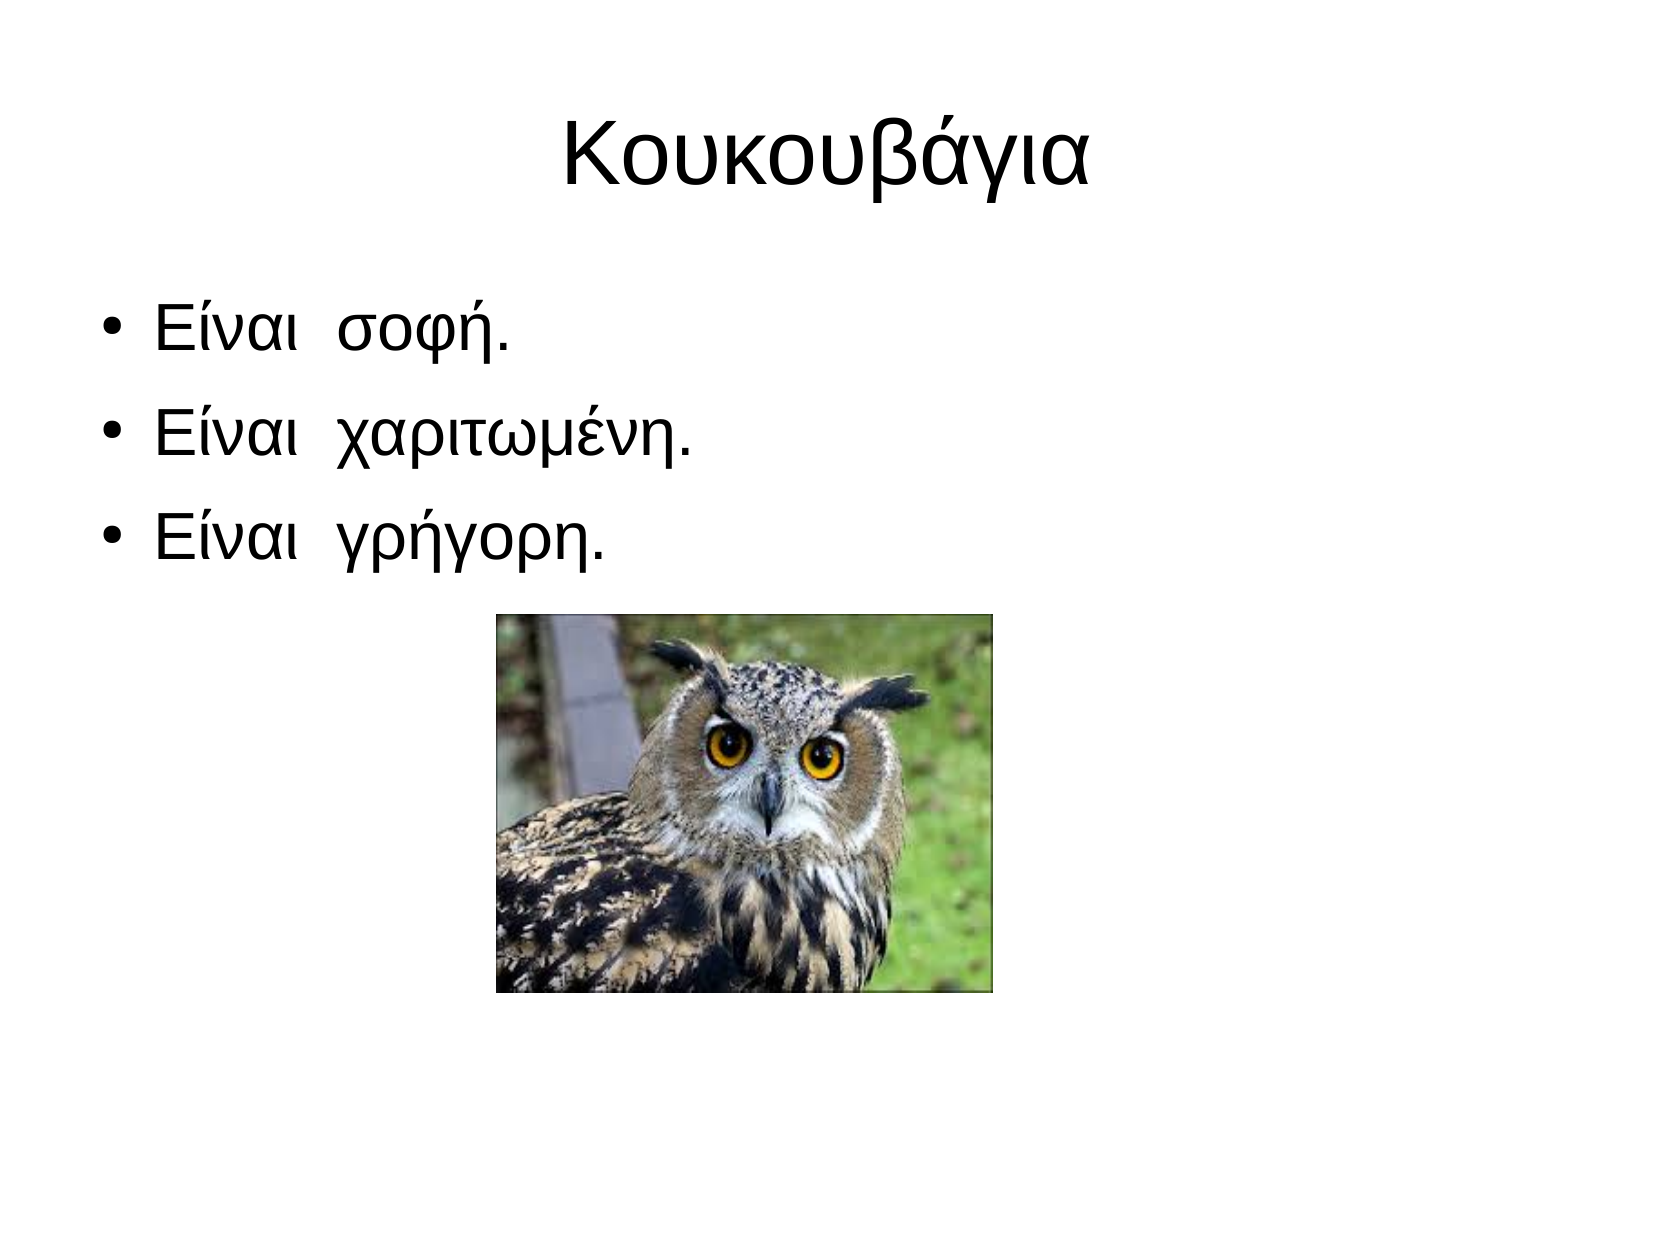

# Κουκουβάγια
Είναι σοφή.
Είναι χαριτωμένη.
Είναι γρήγορη.